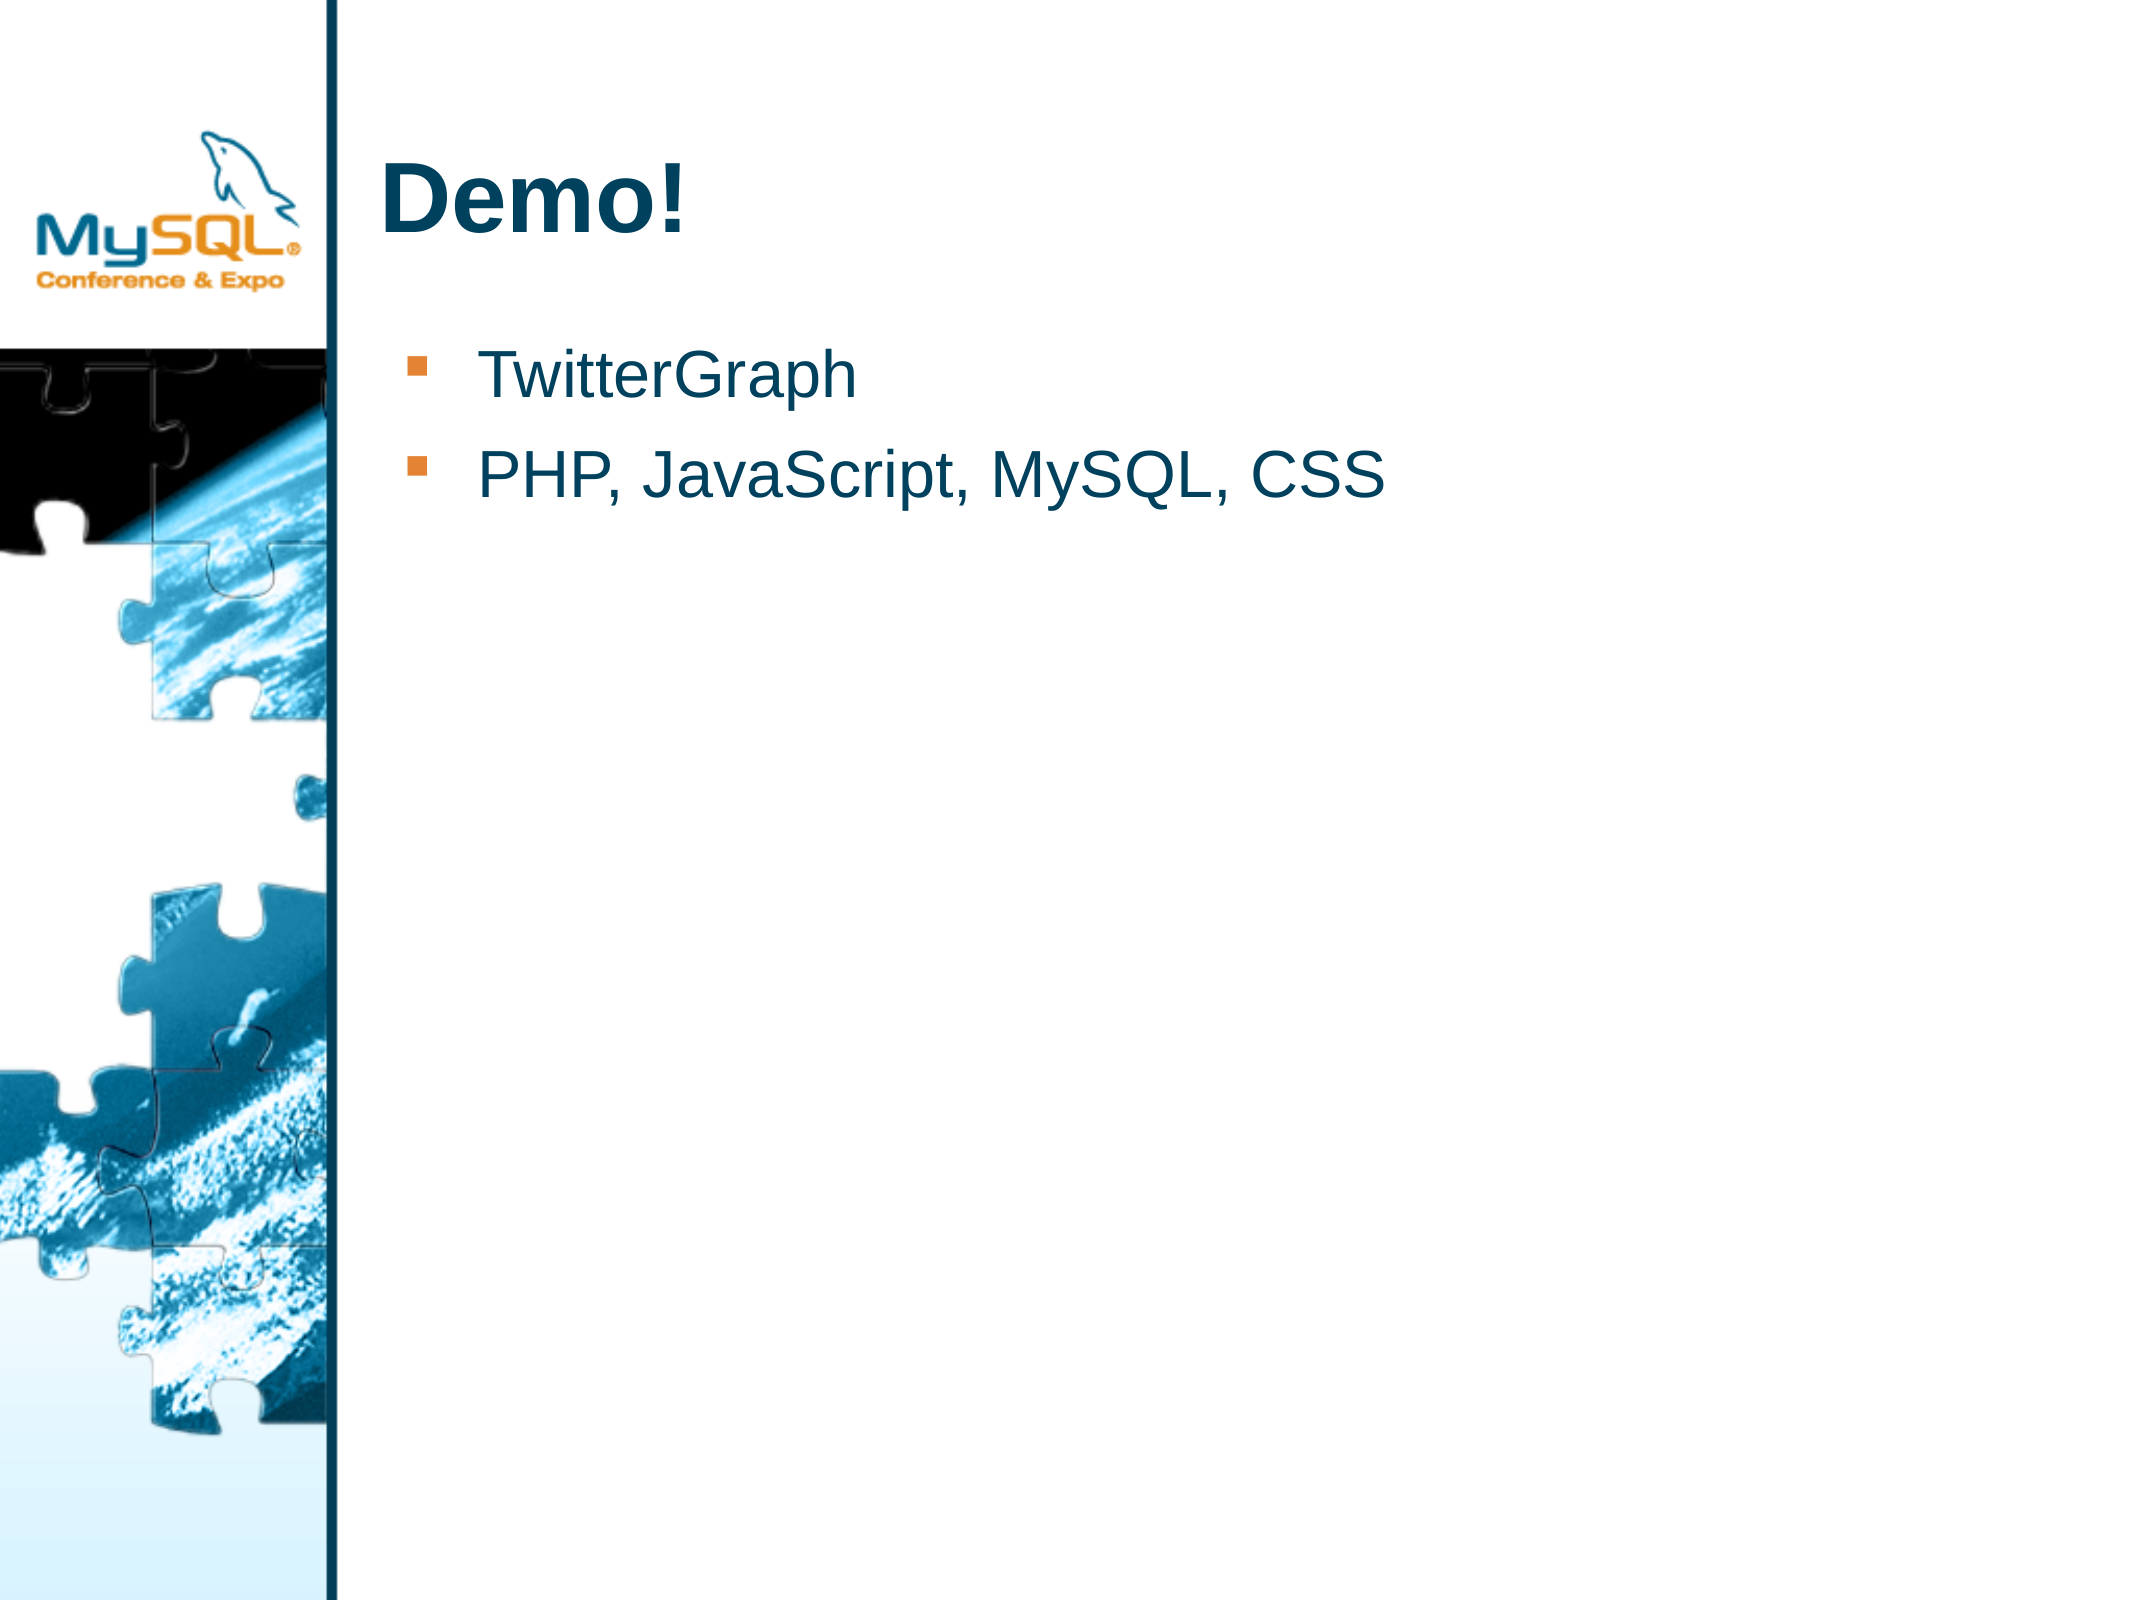

# Demo!
TwitterGraph
PHP, JavaScript, MySQL, CSS